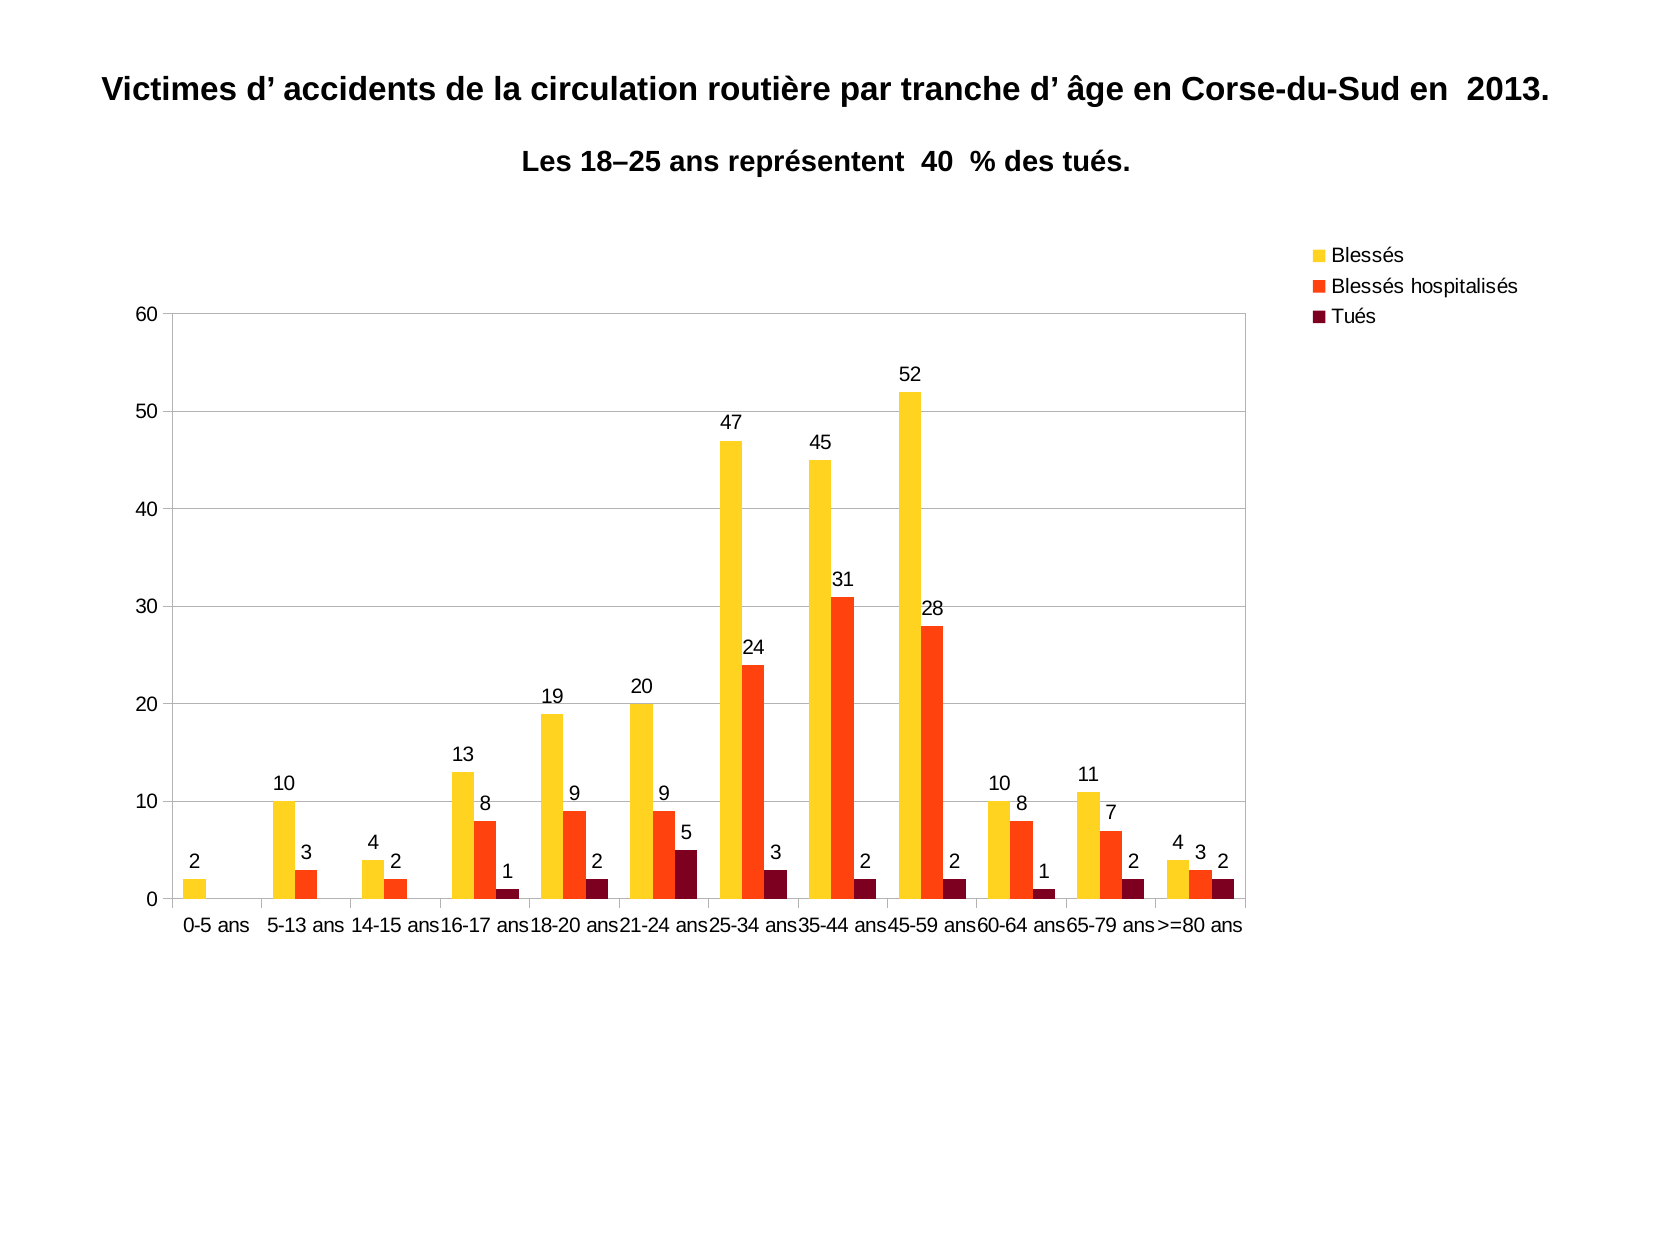

# Victimes d’ accidents de la circulation routière par tranche d’ âge en Corse-du-Sud en 2013. Les 18–25 ans représentent 40  % des tués.
### Chart
| Category | Blessés | Blessés hospitalisés | Tués |
|---|---|---|---|
| 0-5 ans | 2.0 | None | None |
| 5-13 ans | 10.0 | 3.0 | None |
| 14-15 ans | 4.0 | 2.0 | None |
| 16-17 ans | 13.0 | 8.0 | 1.0 |
| 18-20 ans | 19.0 | 9.0 | 2.0 |
| 21-24 ans | 20.0 | 9.0 | 5.0 |
| 25-34 ans | 47.0 | 24.0 | 3.0 |
| 35-44 ans | 45.0 | 31.0 | 2.0 |
| 45-59 ans | 52.0 | 28.0 | 2.0 |
| 60-64 ans | 10.0 | 8.0 | 1.0 |
| 65-79 ans | 11.0 | 7.0 | 2.0 |
| >=80 ans | 4.0 | 3.0 | 2.0 |